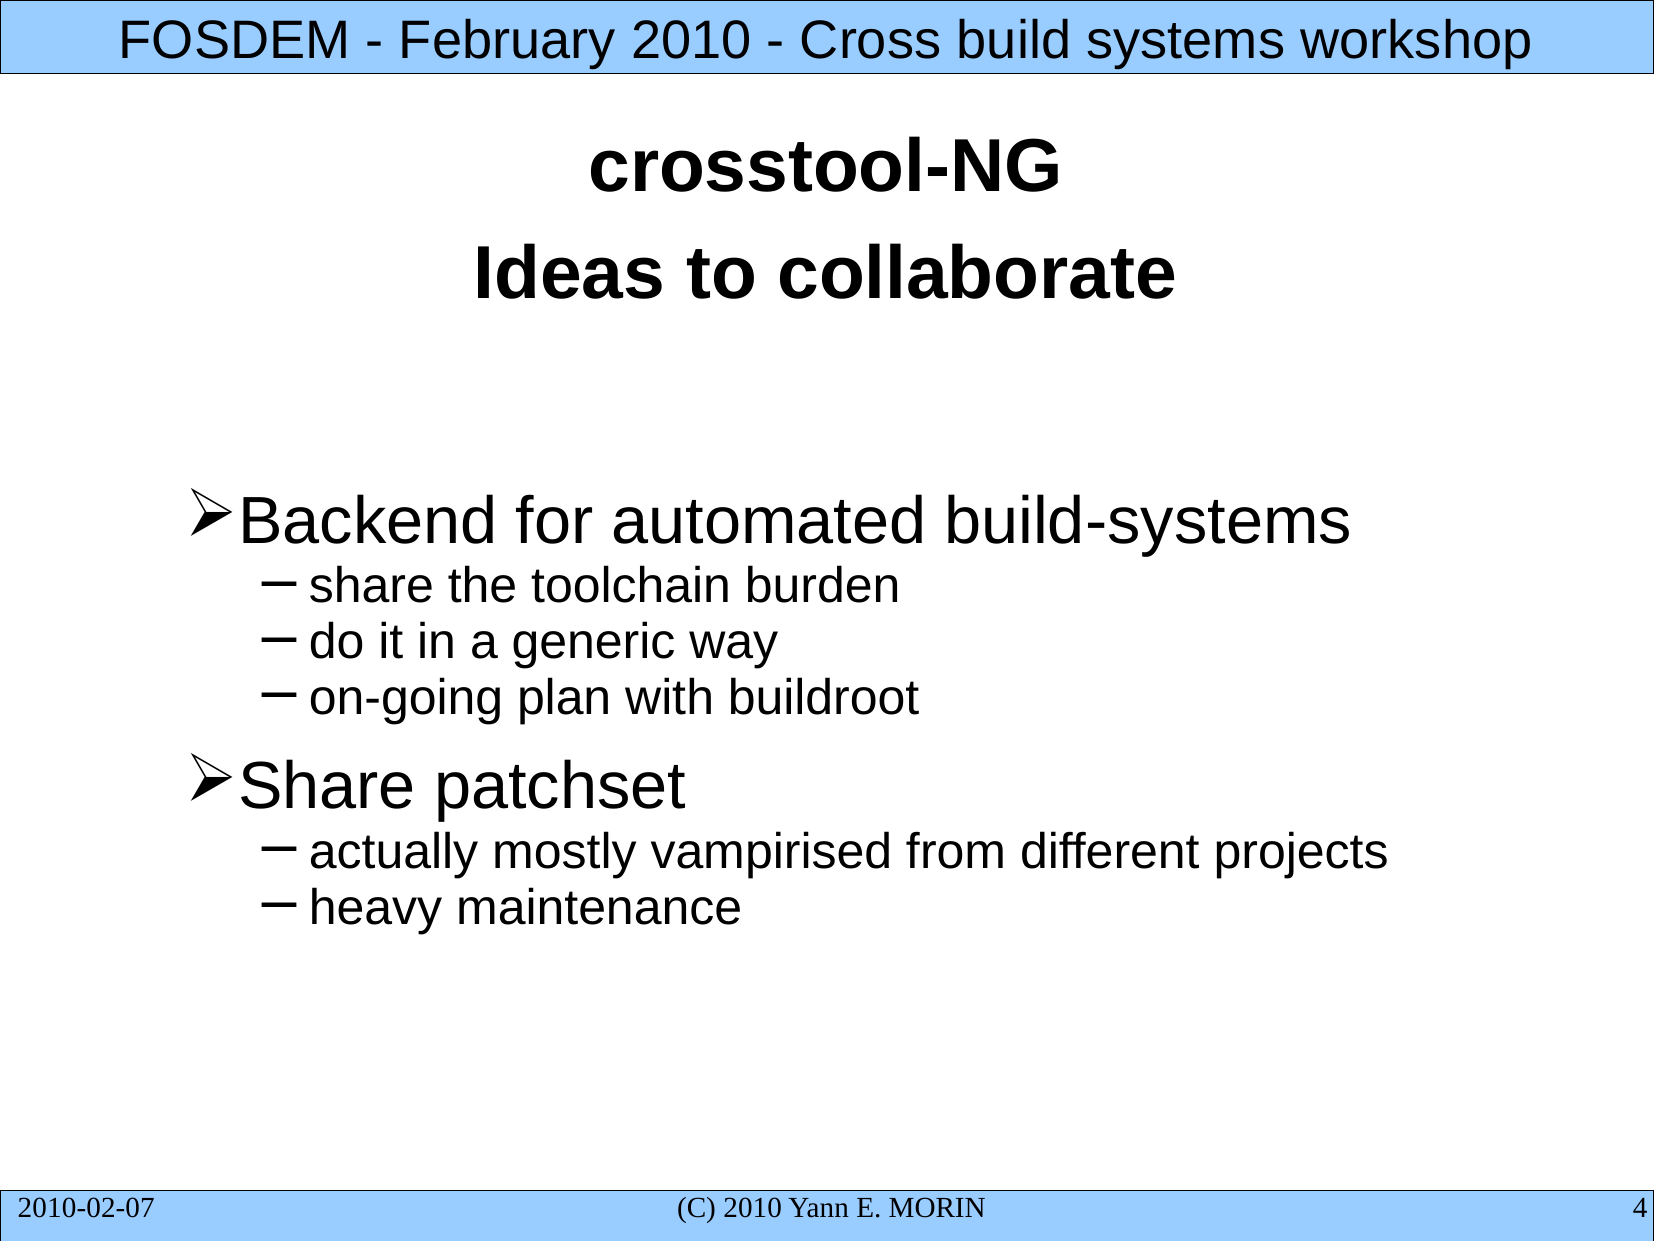

FOSDEM - February 2010 - Cross build systems workshop
crosstool-NG
Ideas to collaborate
# Backend for automated build‑systems
share the toolchain burden
do it in a generic way
on-going plan with buildroot
Share patchset
actually mostly vampirised from different projects
heavy maintenance
2010-02-07
(C) 2010 Yann E. MORIN
4